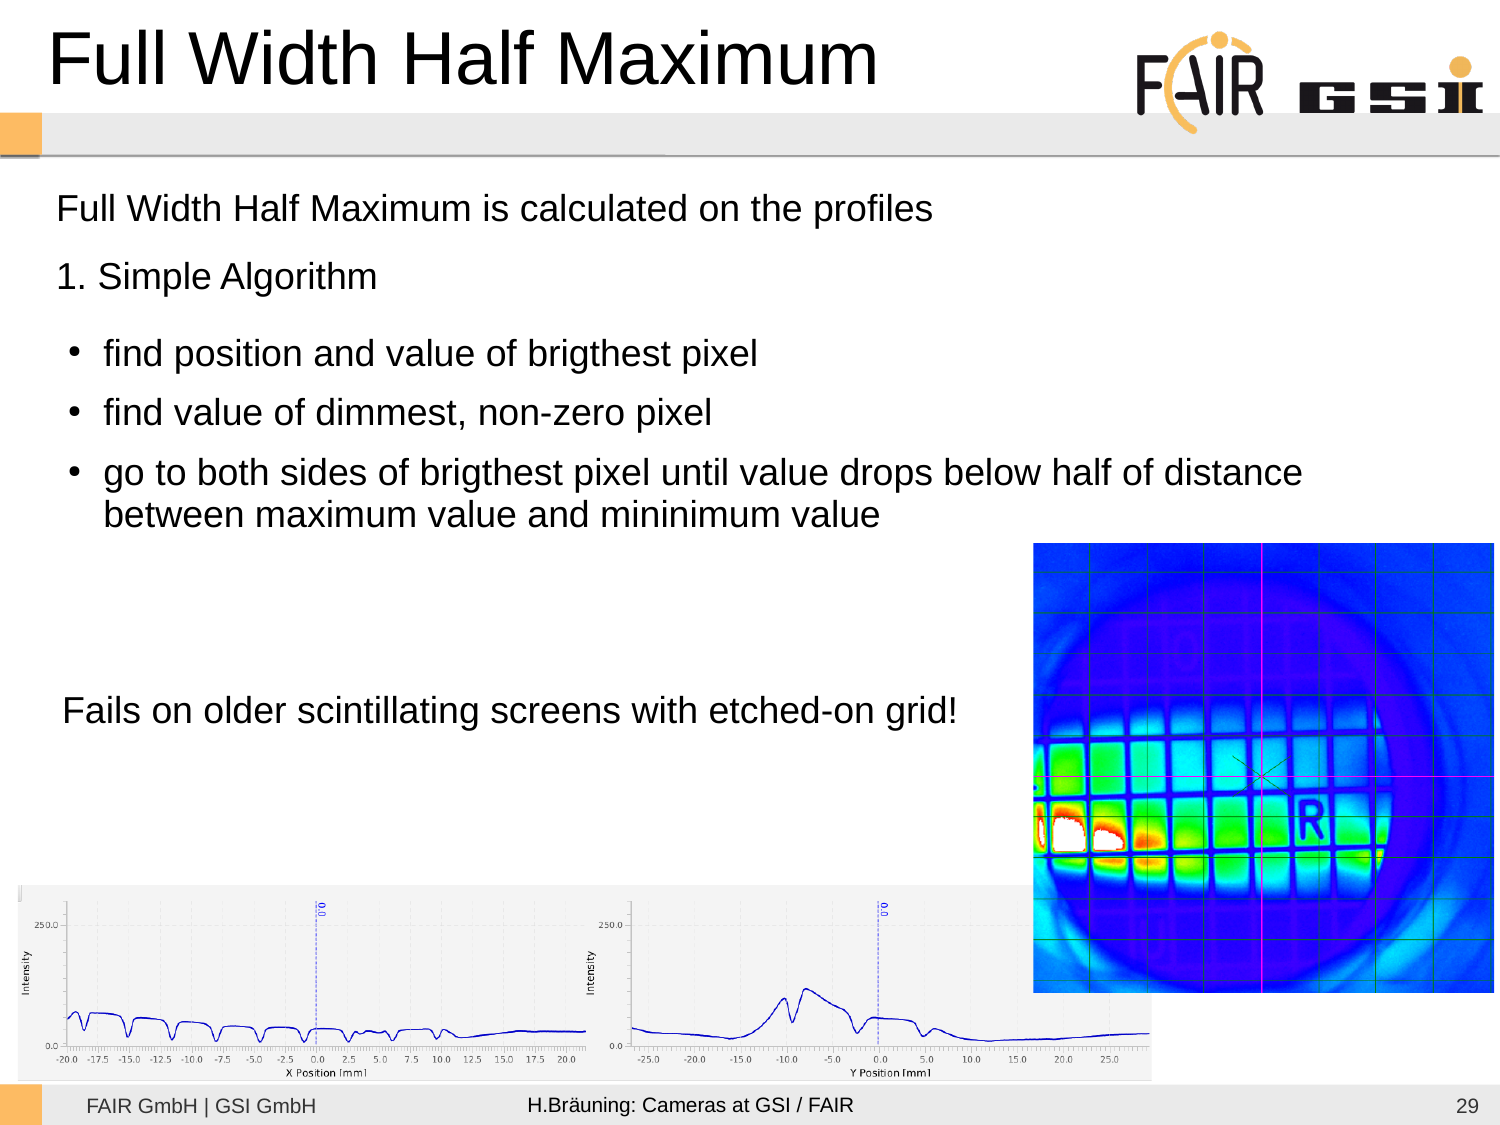

# Full Width Half Maximum
Full Width Half Maximum is calculated on the profiles
1. Simple Algorithm
find position and value of brigthest pixel
find value of dimmest, non-zero pixel
go to both sides of brigthest pixel until value drops below half of distance between maximum value and mininimum value
Fails on older scintillating screens with etched-on grid!
29
Harald Bräuning / GSI